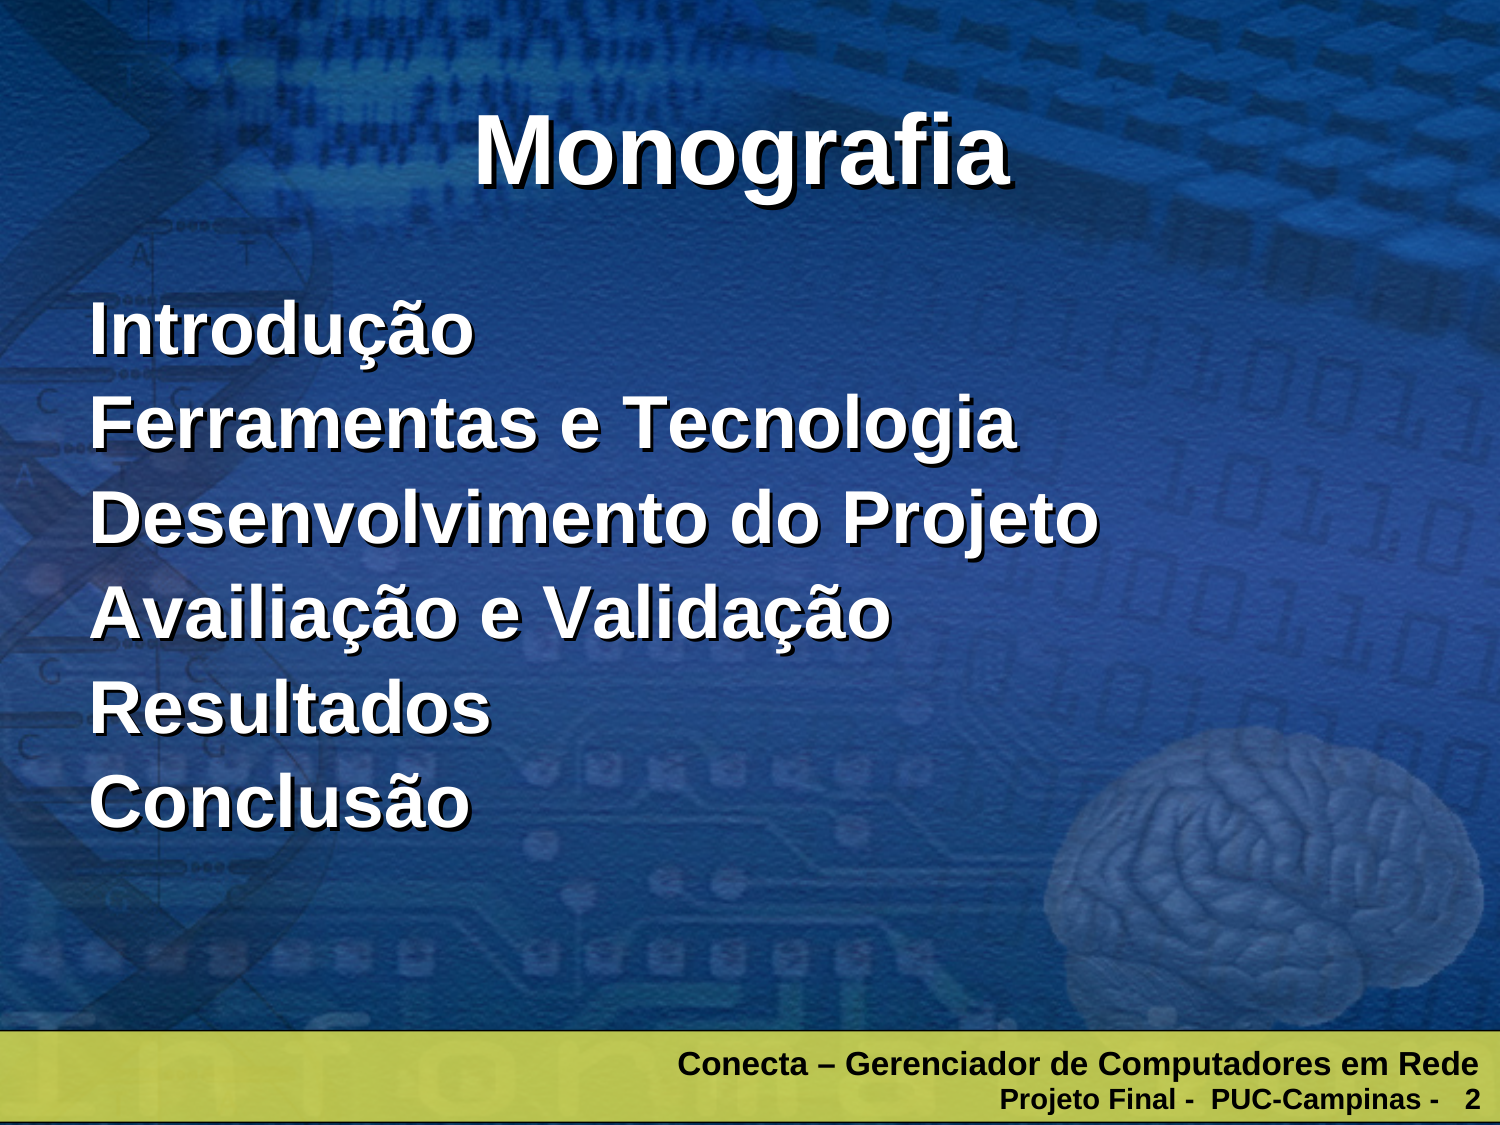

# Monografia
Introdução
Ferramentas e Tecnologia
Desenvolvimento do Projeto
Availiação e Validação
Resultados
Conclusão